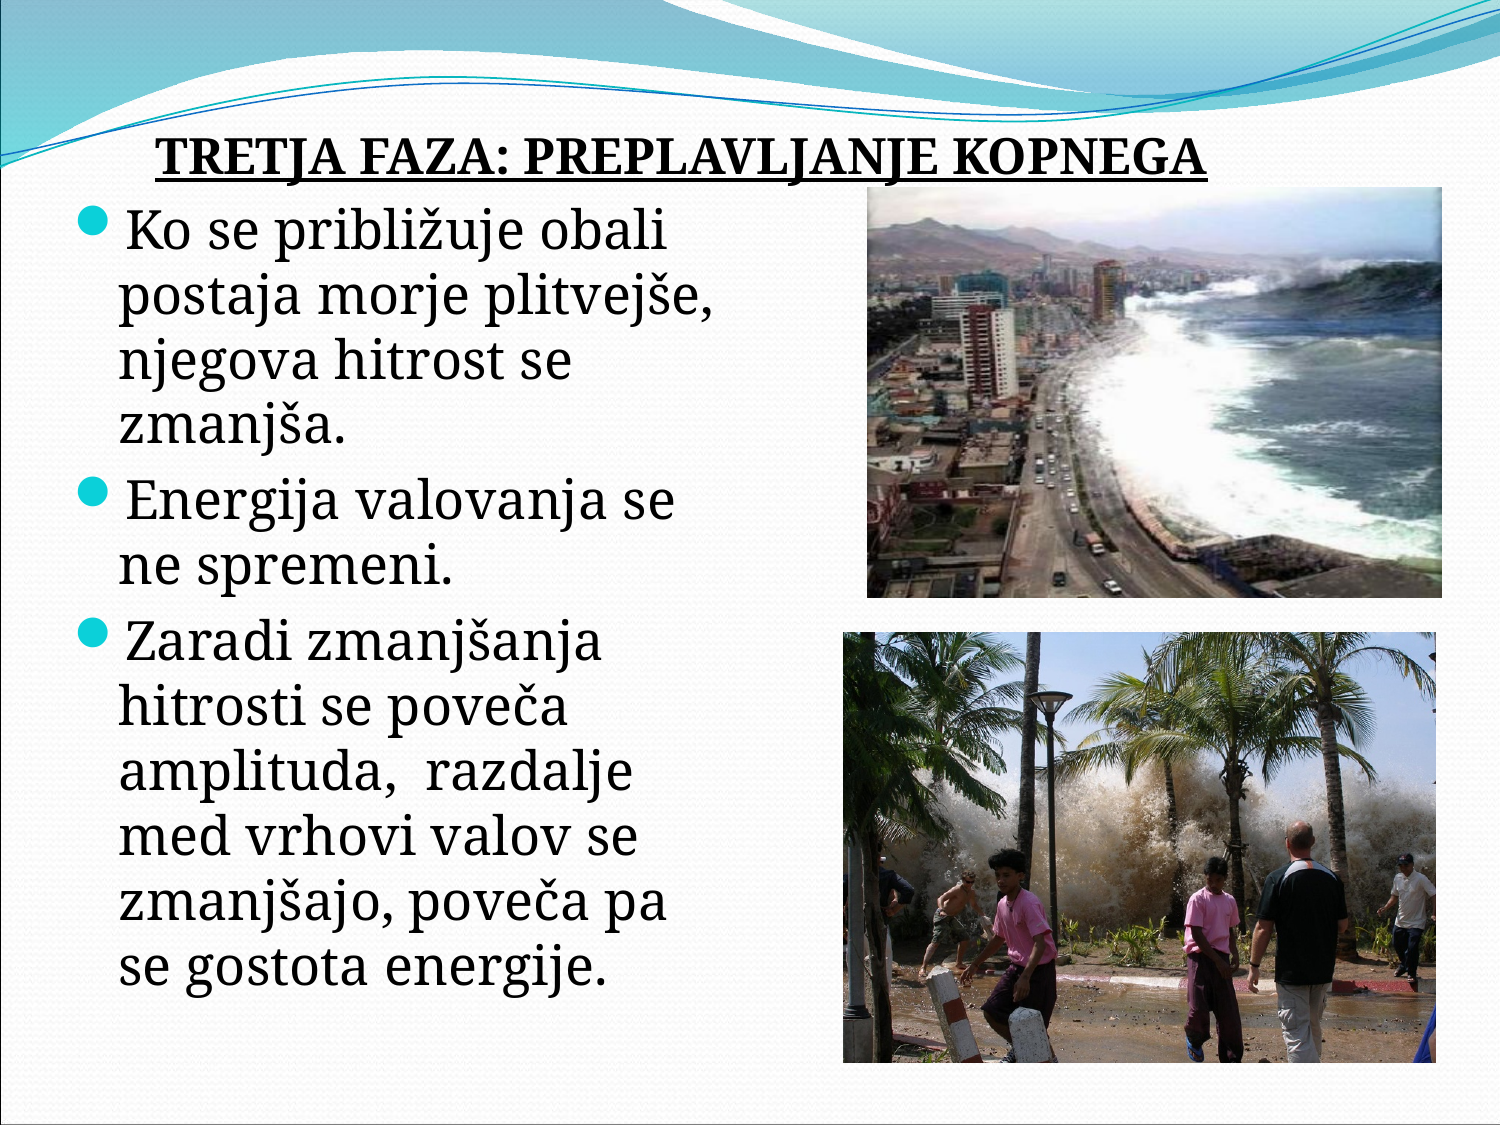

TRETJA FAZA: PREPLAVLJANJE KOPNEGA
# Ko se približuje obali postaja morje plitvejše, njegova hitrost se zmanjša.
Energija valovanja se ne spremeni.
Zaradi zmanjšanja hitrosti se poveča amplituda, razdalje med vrhovi valov se zmanjšajo, poveča pa se gostota energije.